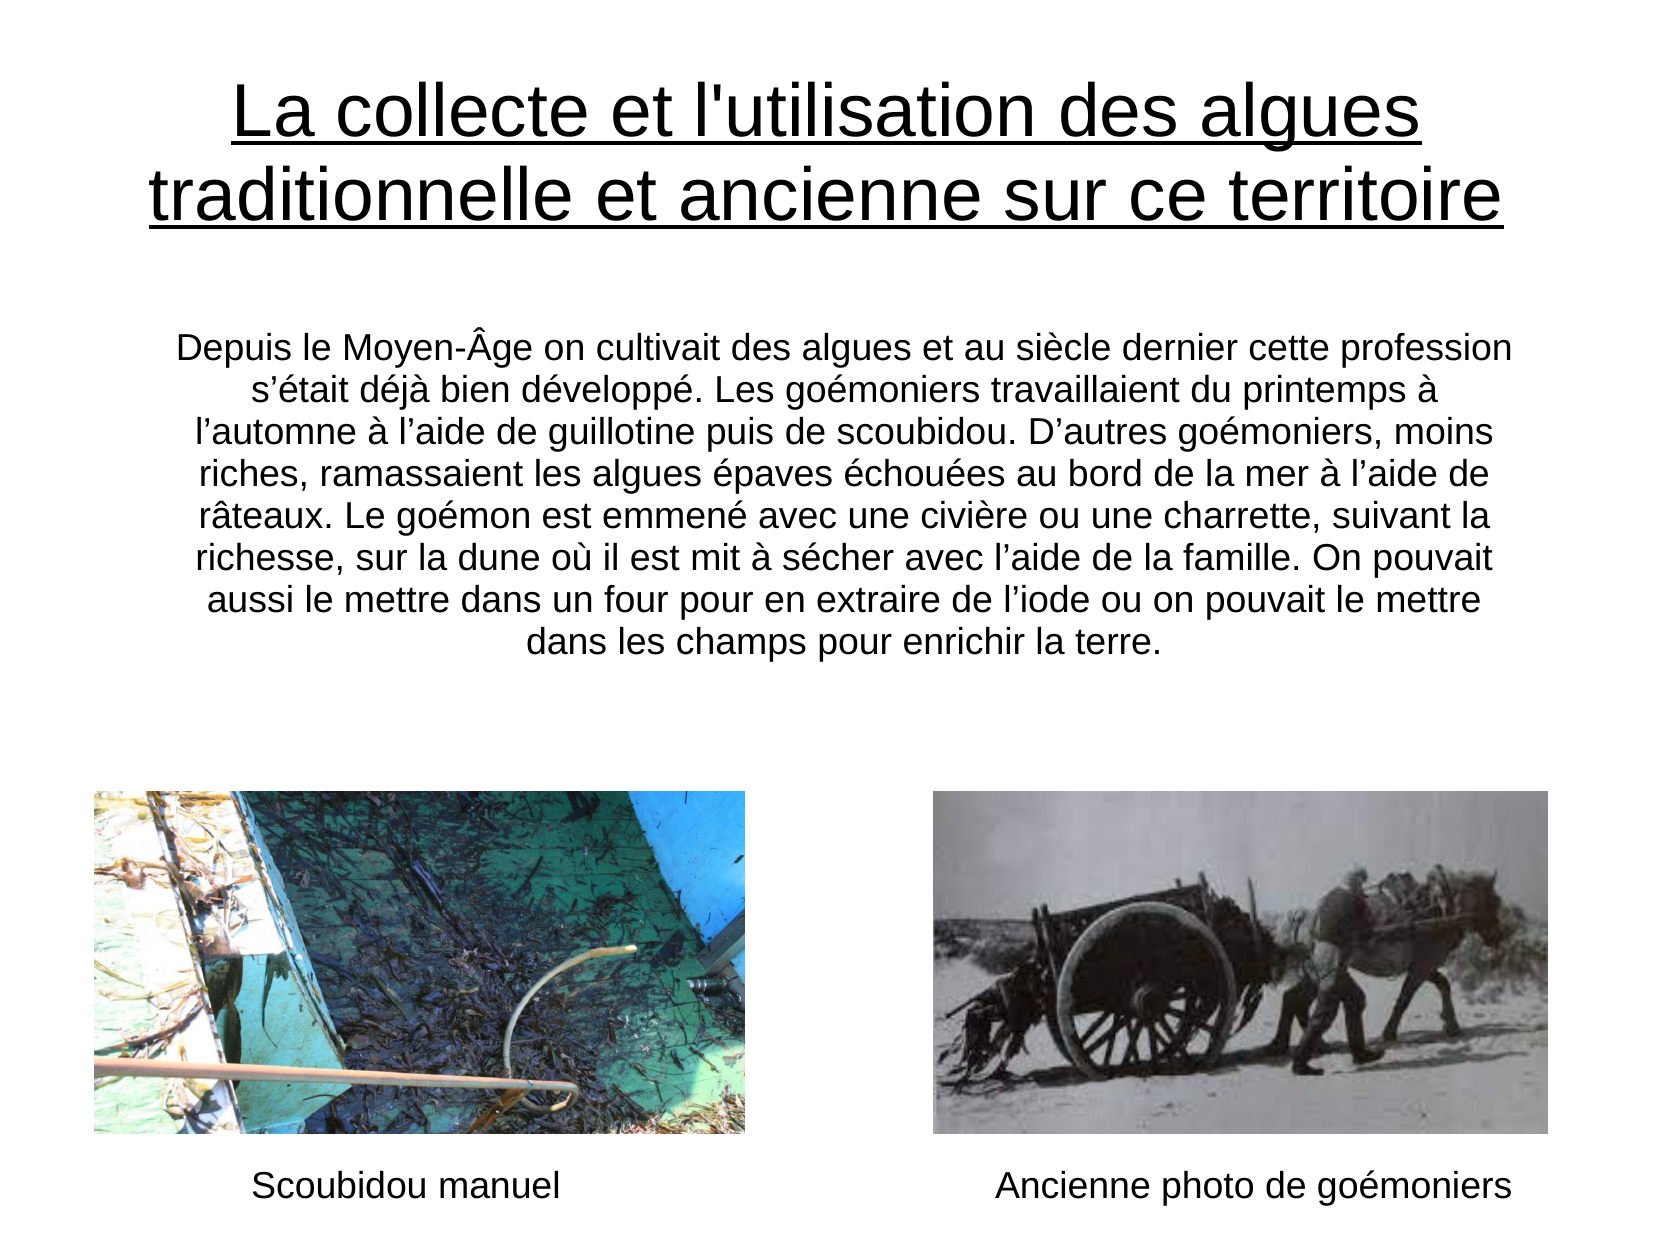

# La collecte et l'utilisation des algues traditionnelle et ancienne sur ce territoire
Depuis le Moyen-Âge on cultivait des algues et au siècle dernier cette profession s’était déjà bien développé. Les goémoniers travaillaient du printemps à l’automne à l’aide de guillotine puis de scoubidou. D’autres goémoniers, moins riches, ramassaient les algues épaves échouées au bord de la mer à l’aide de râteaux. Le goémon est emmené avec une civière ou une charrette, suivant la richesse, sur la dune où il est mit à sécher avec l’aide de la famille. On pouvait aussi le mettre dans un four pour en extraire de l’iode ou on pouvait le mettre dans les champs pour enrichir la terre.
Scoubidou manuel
Ancienne photo de goémoniers